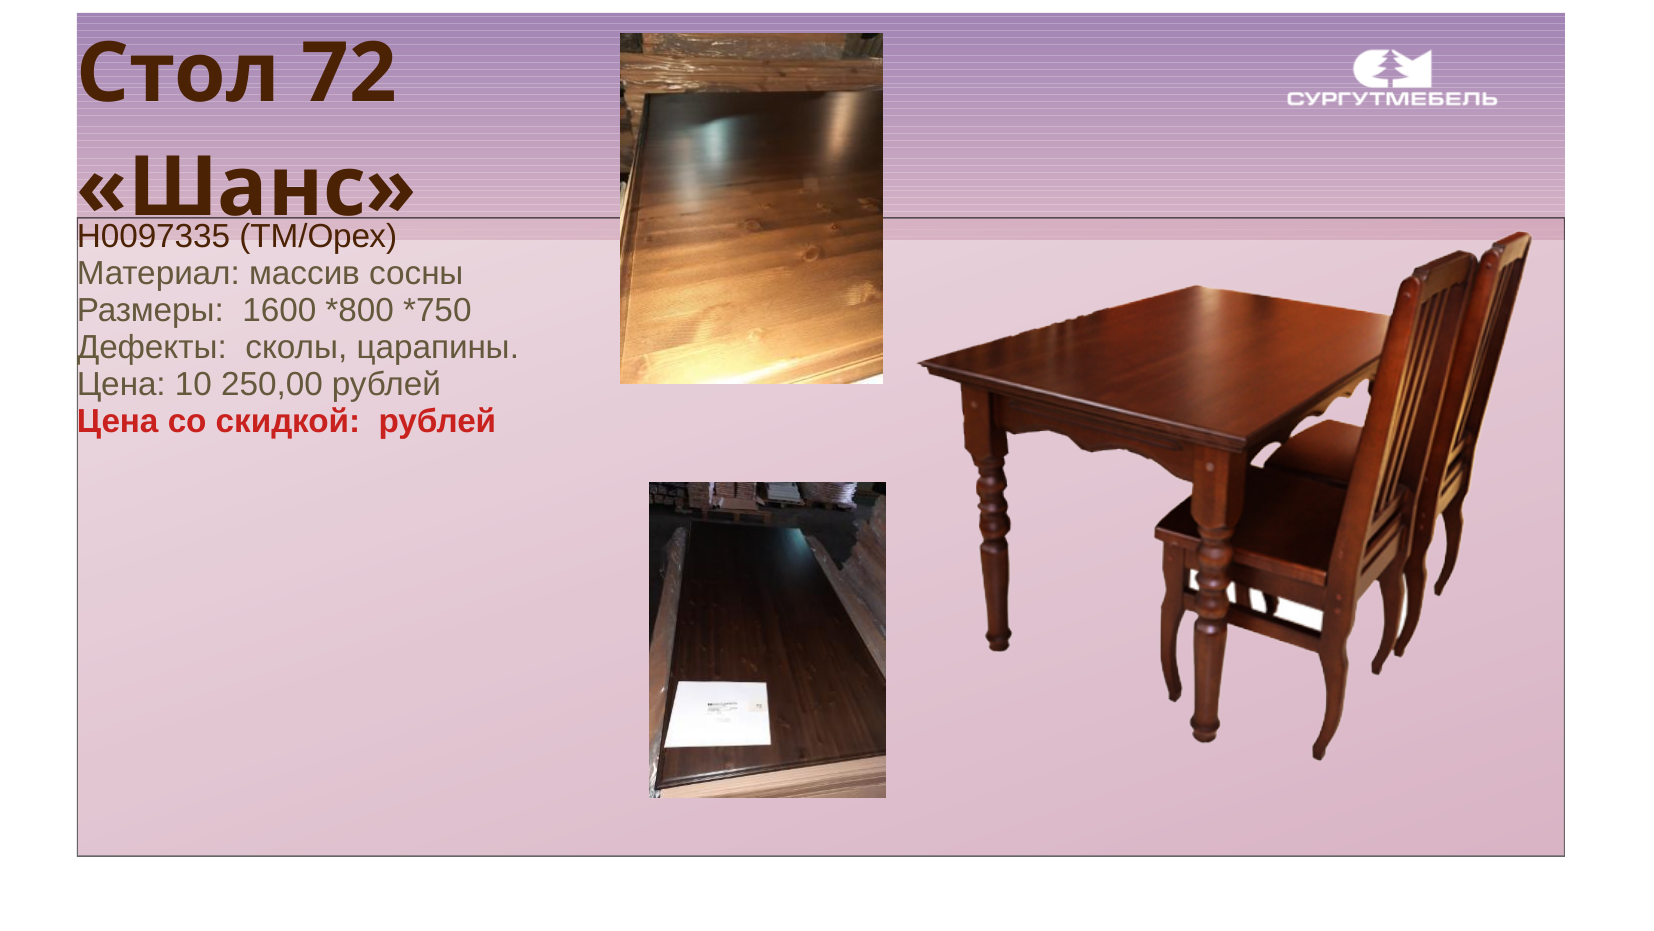

# Стол 72 «Шанс»
Н0097335 (ТМ/Орех)
Материал: массив сосны
Размеры: 1600 *800 *750
Дефекты: сколы, царапины.
Цена: 10 250,00 рублей
Цена со скидкой: рублей